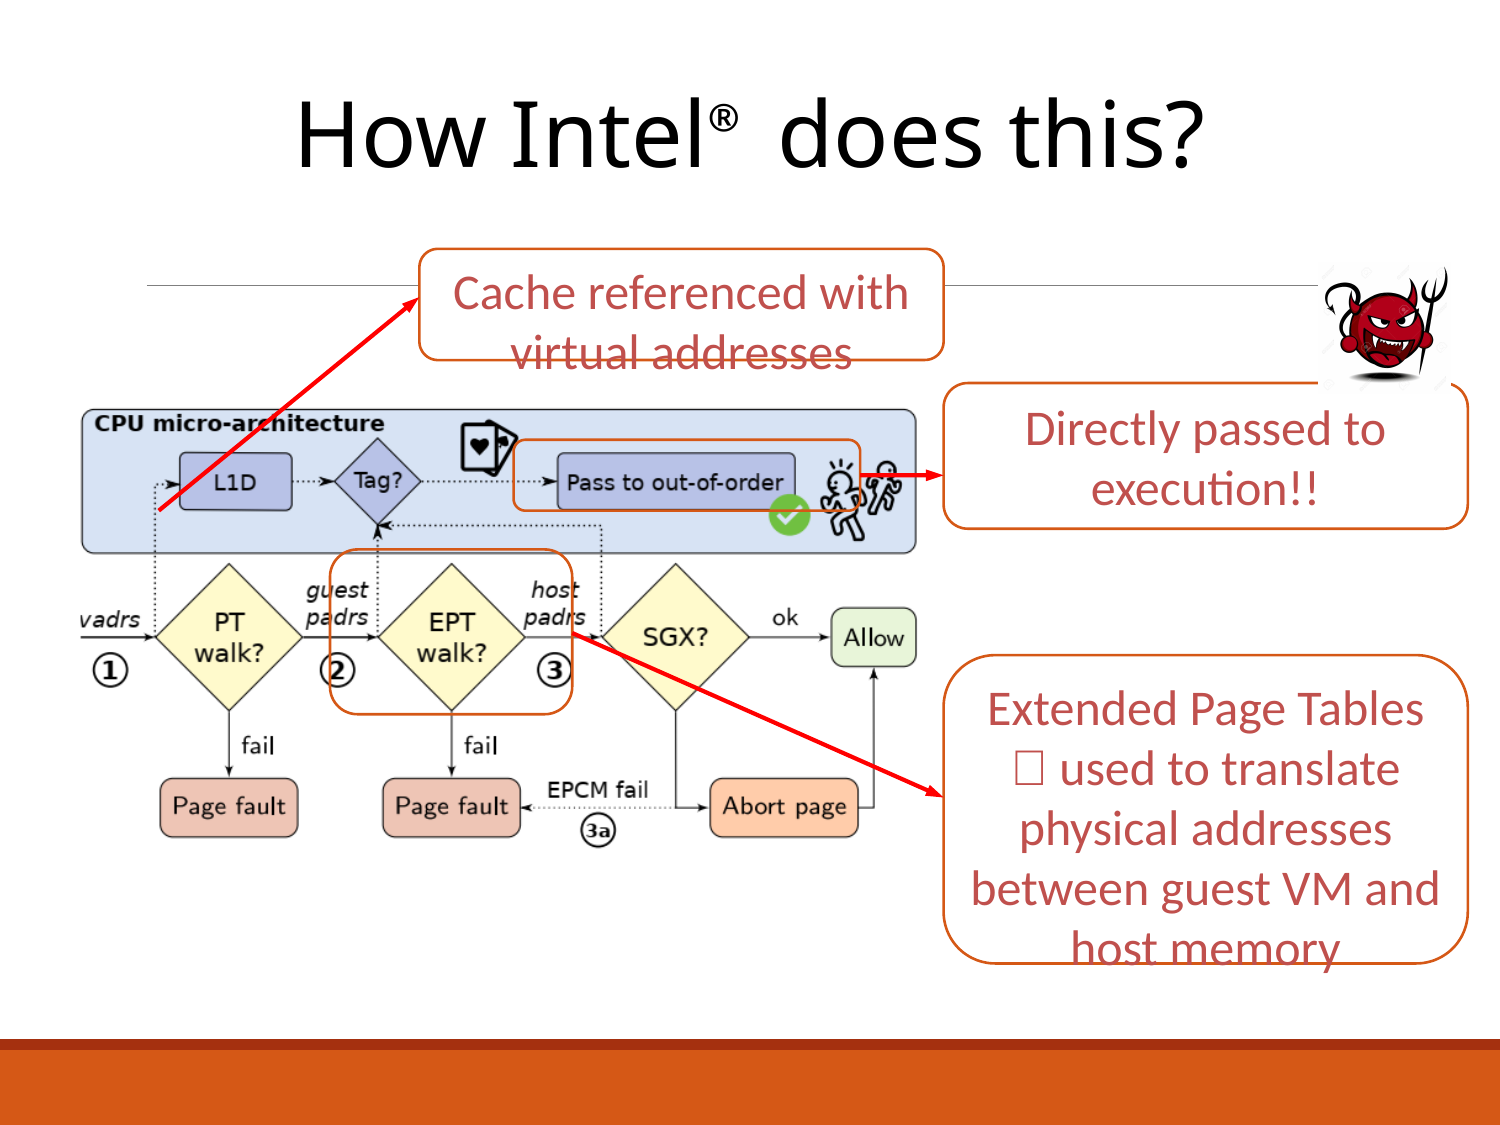

How Intel® does this?
Cache referenced with virtual addresses
Directly passed to execution!!
Extended Page Tables  used to translate physical addresses between guest VM and host memory